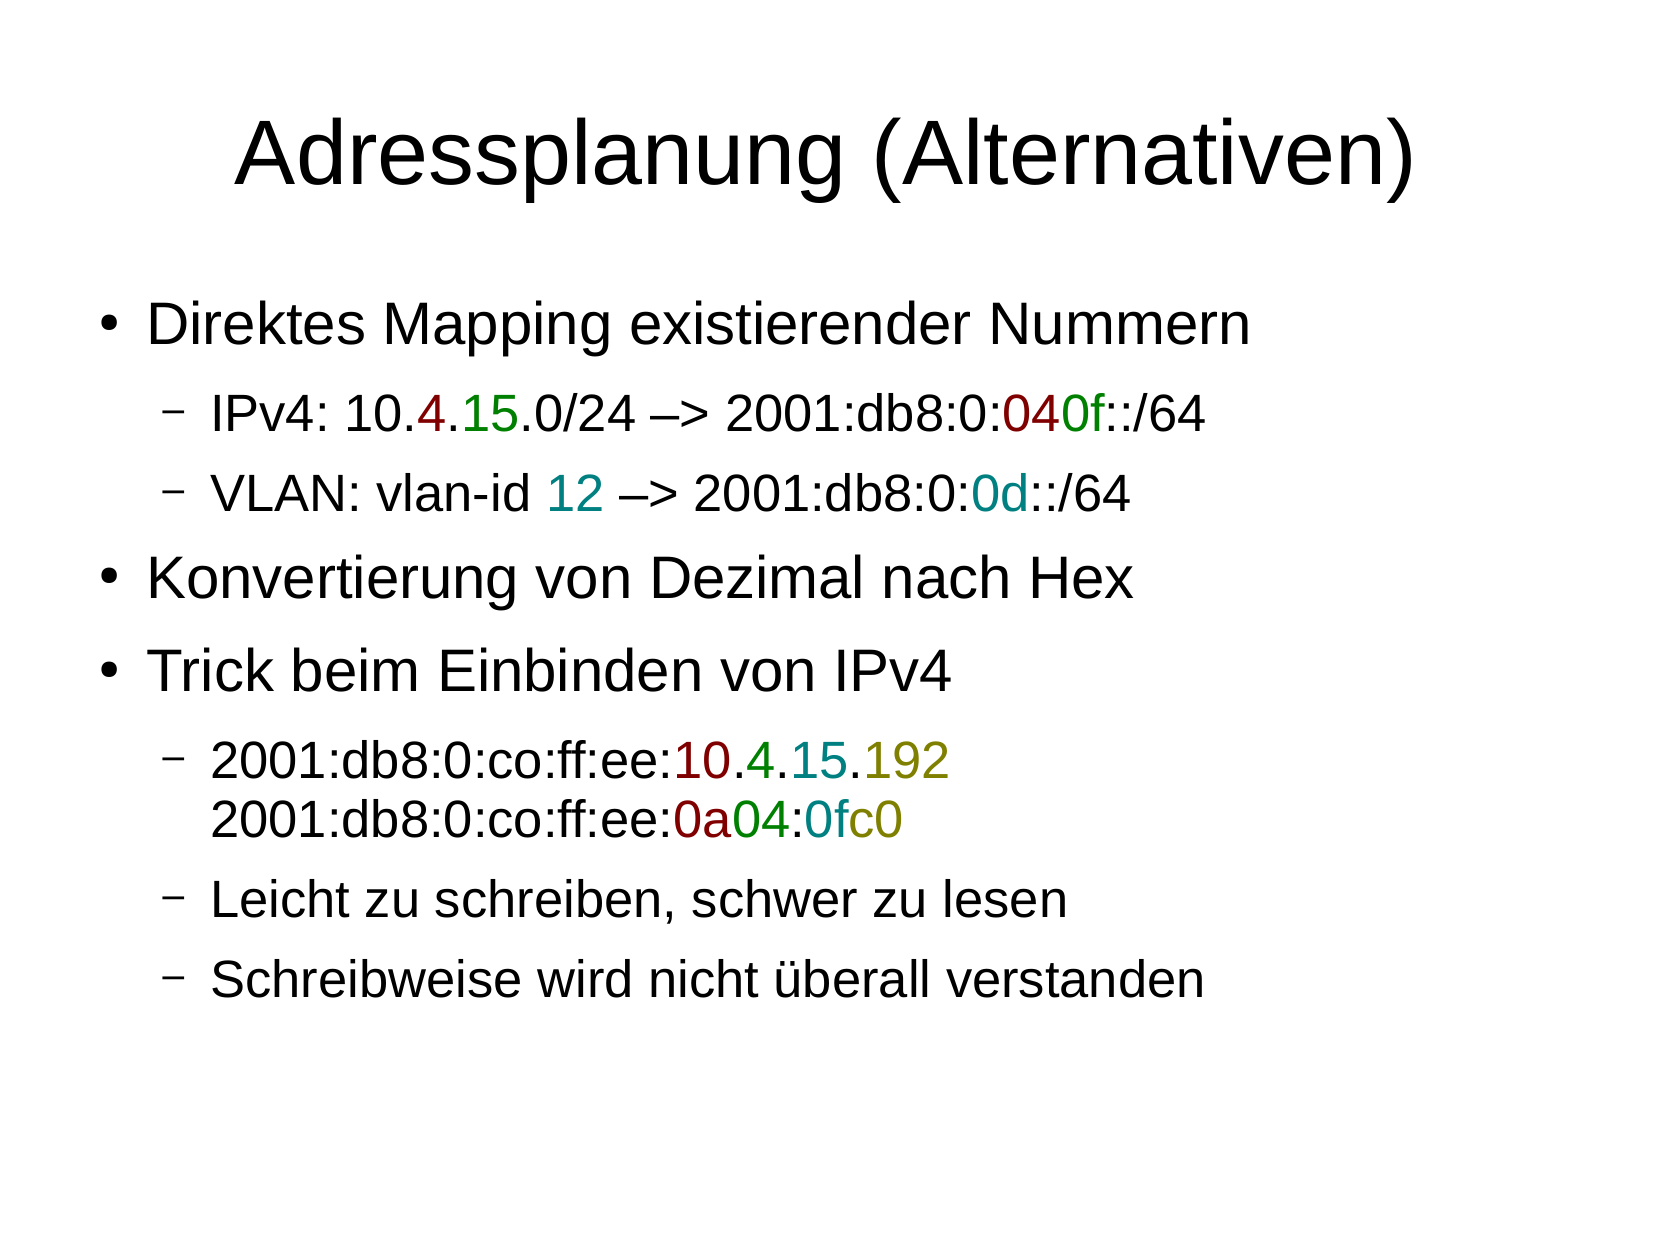

# Adressplanung (Alternativen)
Direktes Mapping existierender Nummern
IPv4: 10.4.15.0/24 –> 2001:db8:0:040f::/64
VLAN: vlan-id 12 –> 2001:db8:0:0d::/64
Konvertierung von Dezimal nach Hex
Trick beim Einbinden von IPv4
2001:db8:0:co:ff:ee:10.4.15.192
2001:db8:0:co:ff:ee:0a04:0fc0
Leicht zu schreiben, schwer zu lesen
Schreibweise wird nicht überall verstanden